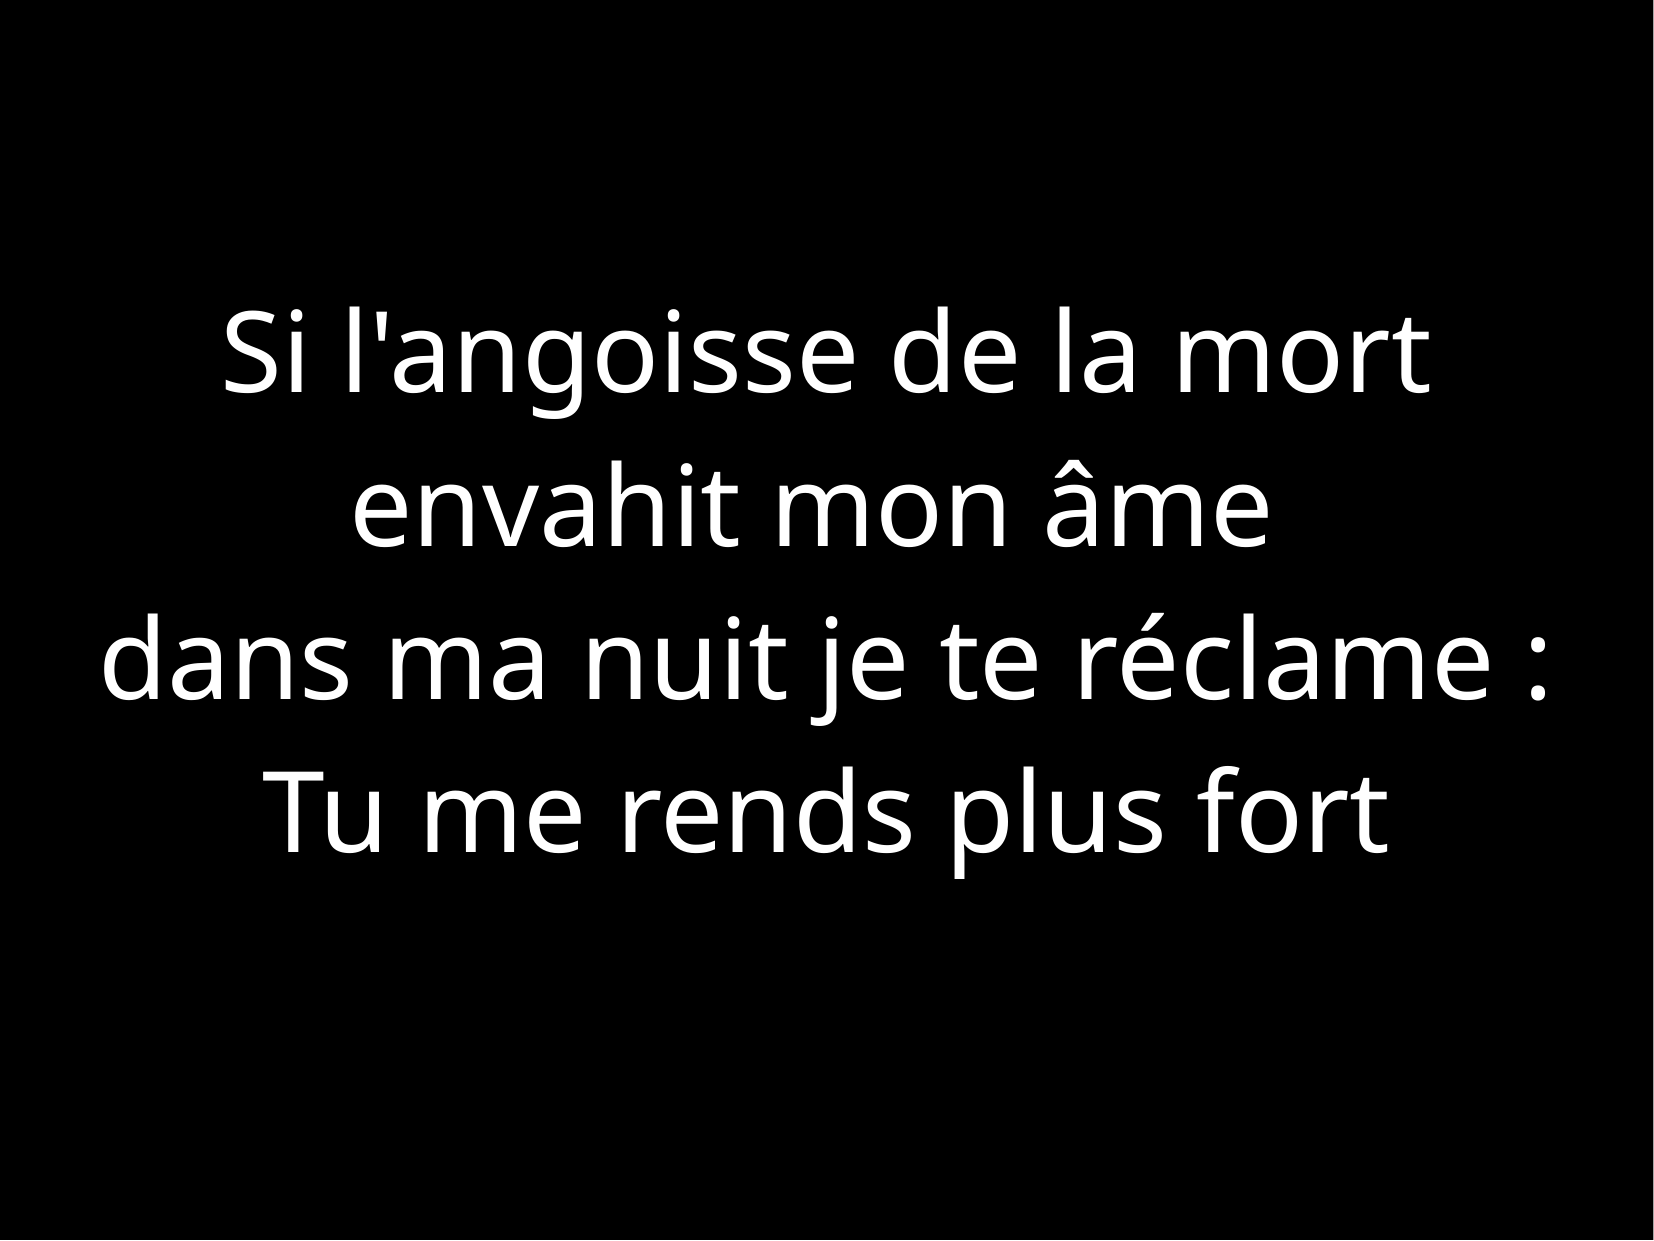

# Si l'angoisse de la mort envahit mon âme
dans ma nuit je te réclame :
Tu me rends plus fort